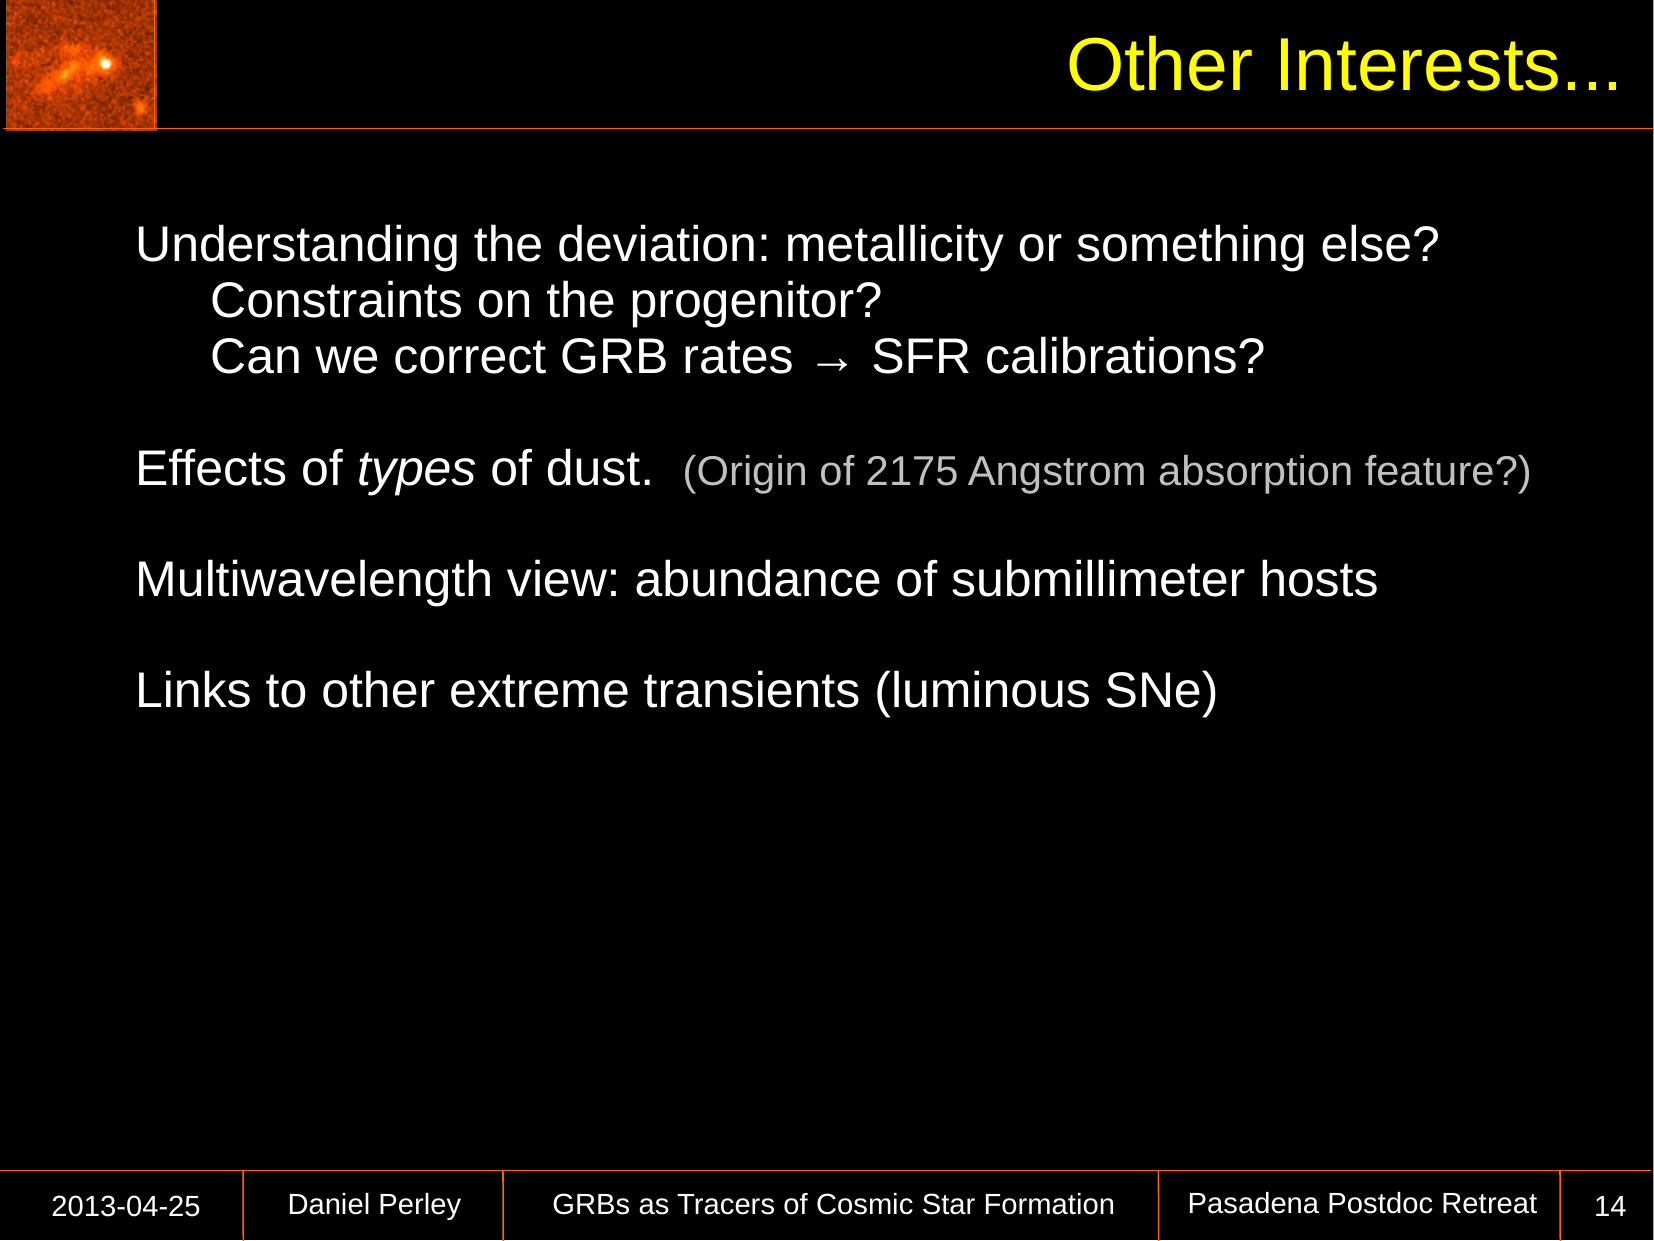

# Other Interests...
Understanding the deviation: metallicity or something else?
	Constraints on the progenitor?
	Can we correct GRB rates → SFR calibrations?
Effects of types of dust. (Origin of 2175 Angstrom absorption feature?)
Multiwavelength view: abundance of submillimeter hosts
Links to other extreme transients (luminous SNe)
2013-04-25
14